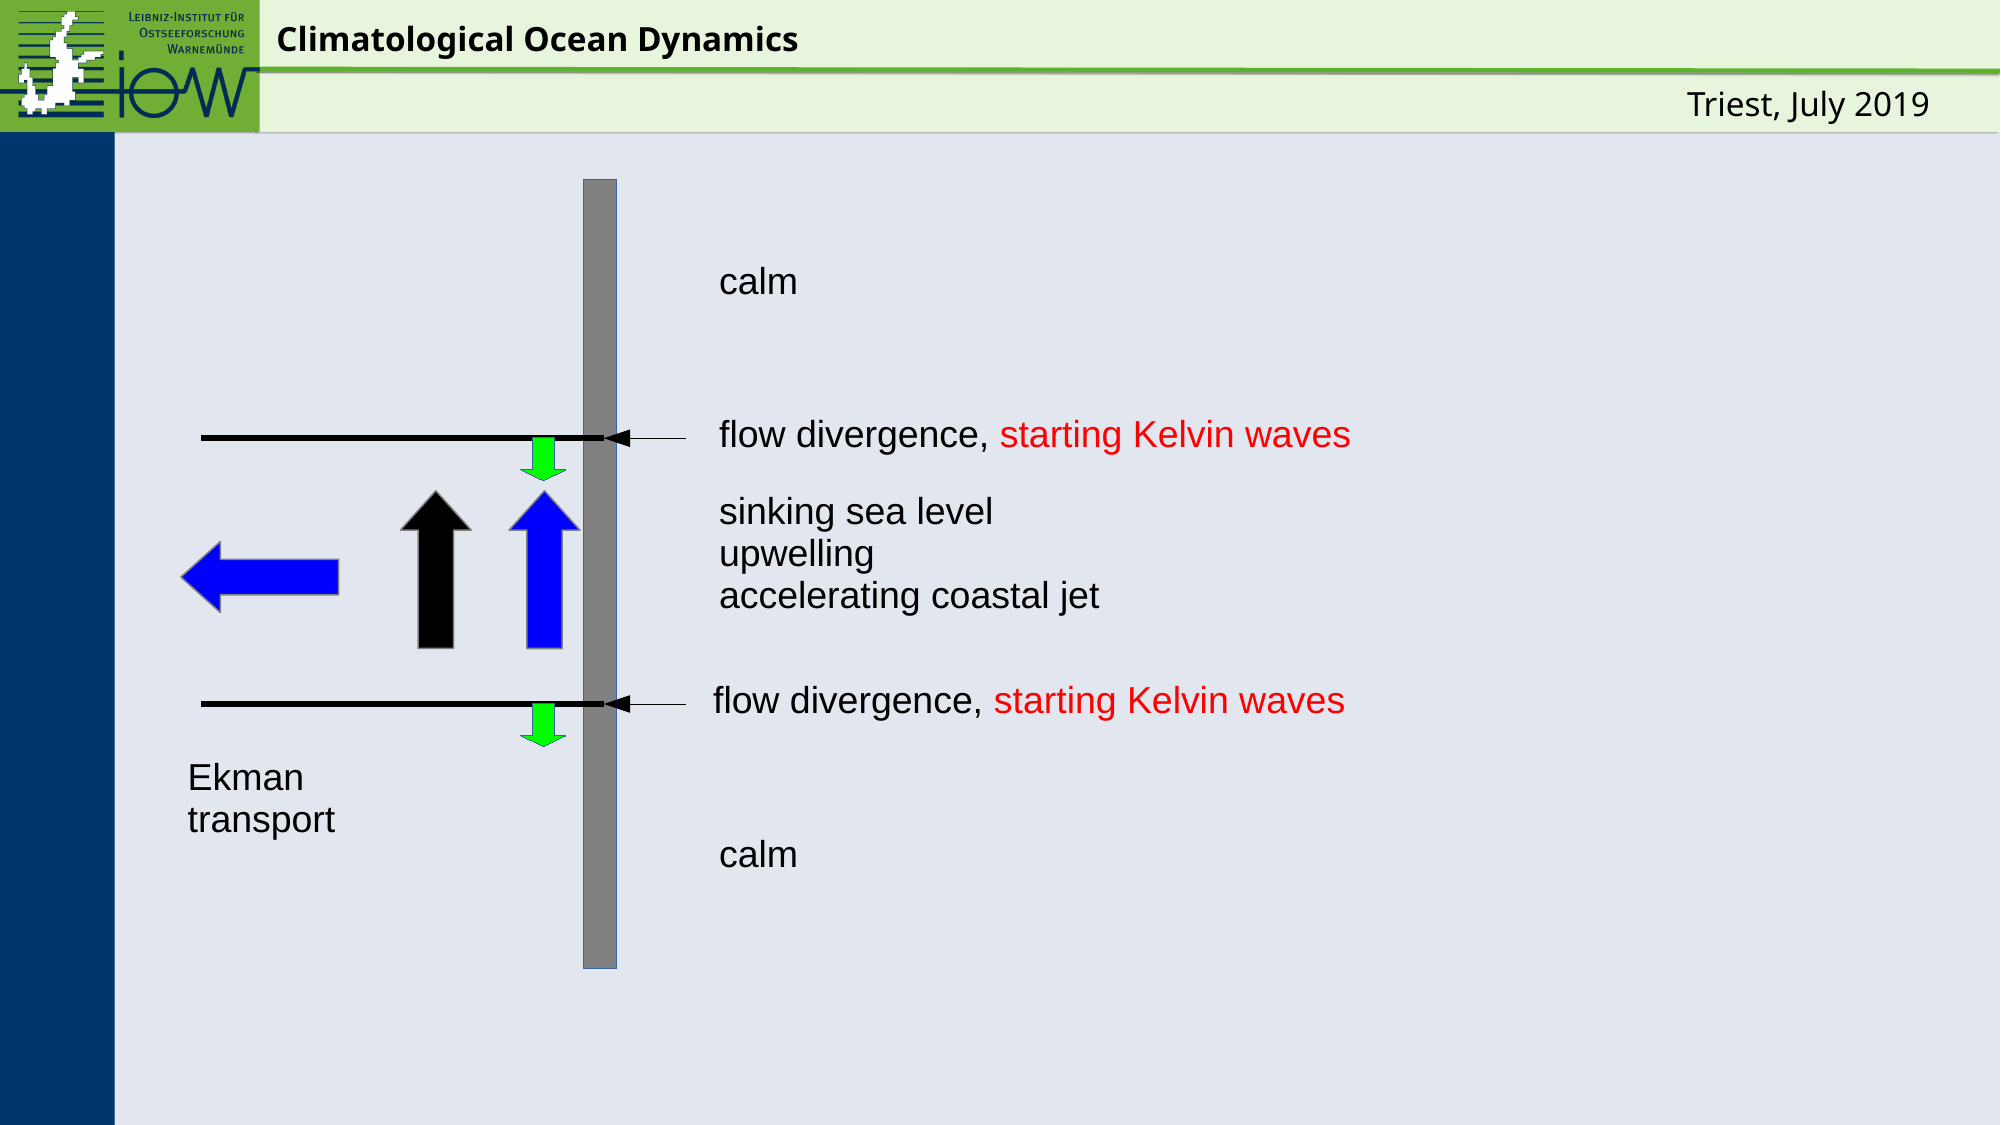

calm
flow divergence, starting Kelvin waves
sinking sea level
upwelling
accelerating coastal jet
flow divergence, starting Kelvin waves
Ekman
transport
calm